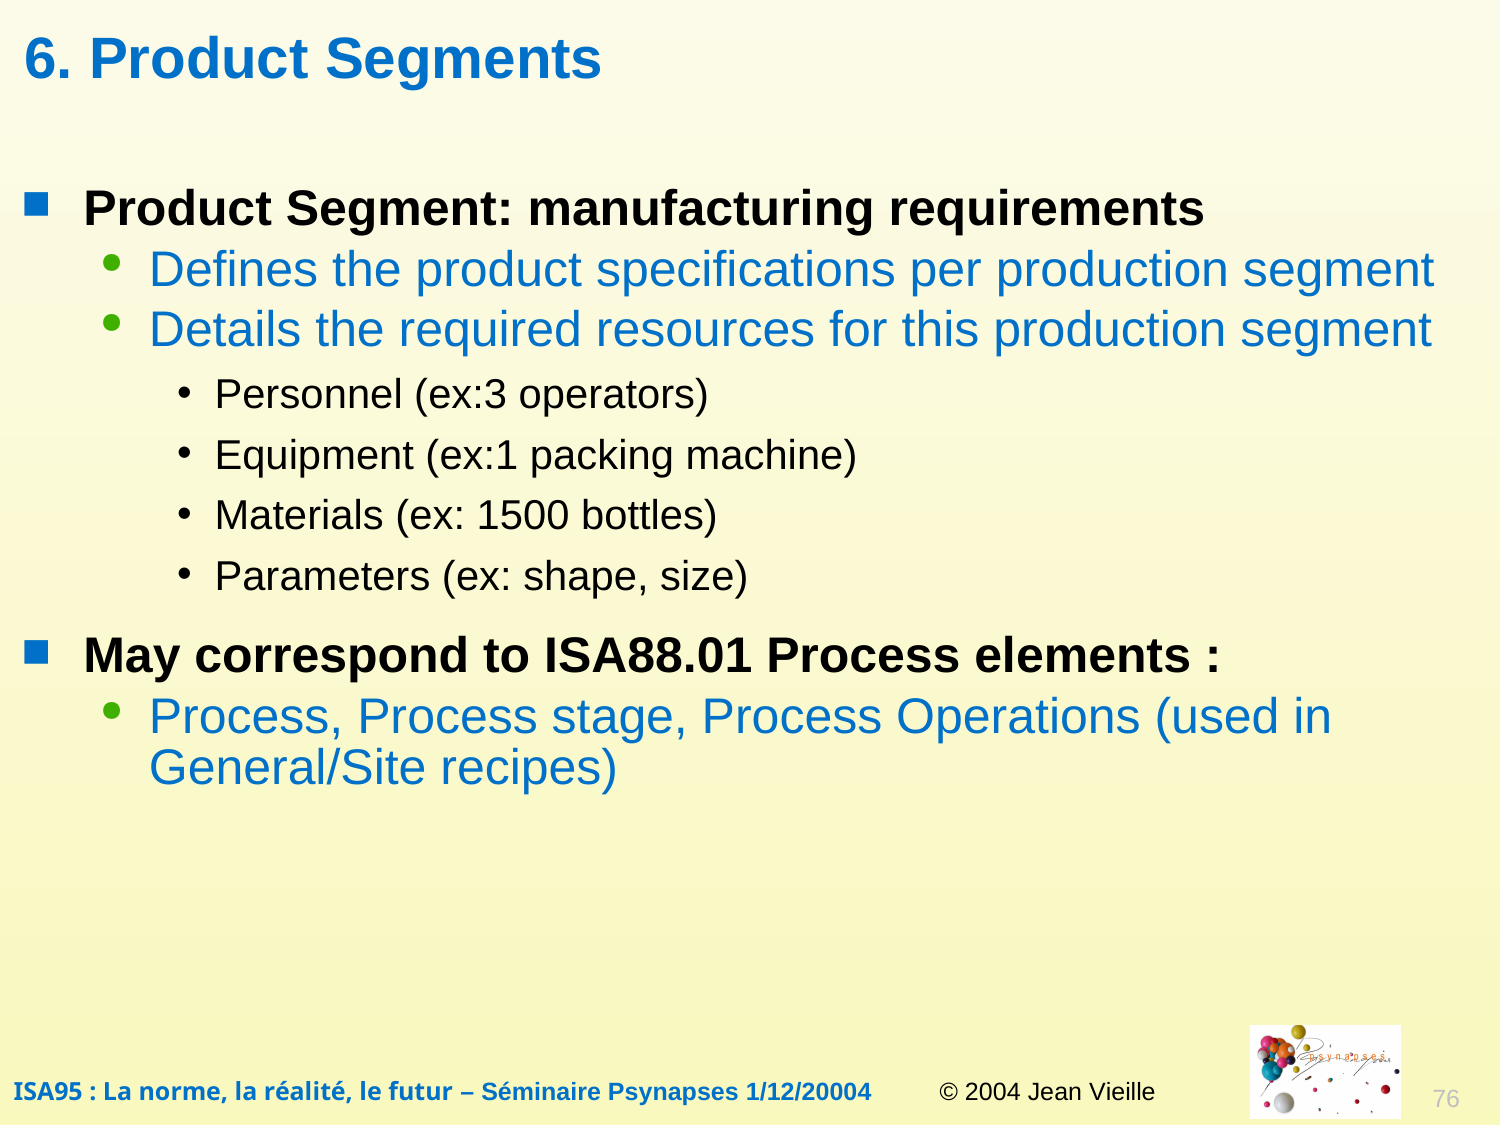

# 6. Product Segments
Product Segment: manufacturing requirements
Defines the product specifications per production segment
Details the required resources for this production segment
Personnel (ex:3 operators)
Equipment (ex:1 packing machine)
Materials (ex: 1500 bottles)
Parameters (ex: shape, size)
May correspond to ISA88.01 Process elements :
Process, Process stage, Process Operations (used in General/Site recipes)